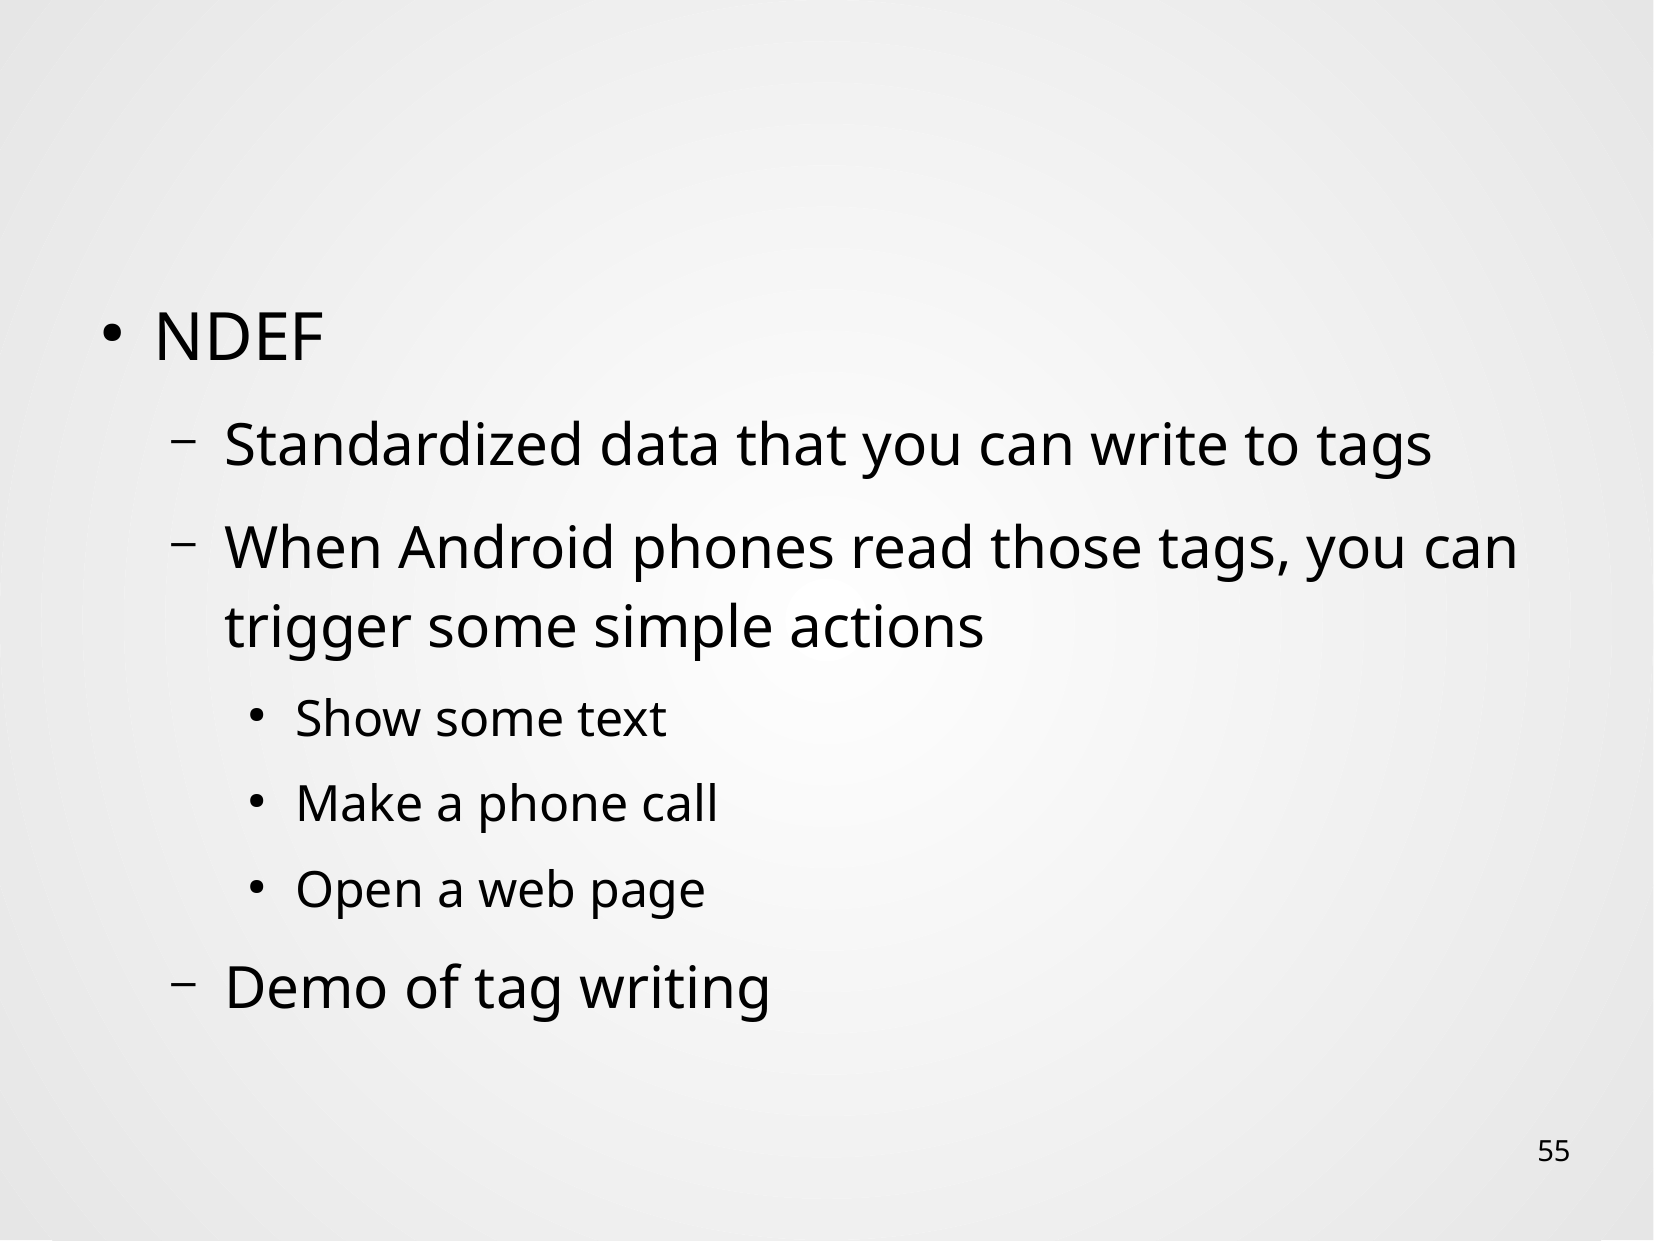

#
NDEF
Standardized data that you can write to tags
When Android phones read those tags, you can trigger some simple actions
Show some text
Make a phone call
Open a web page
Demo of tag writing
55